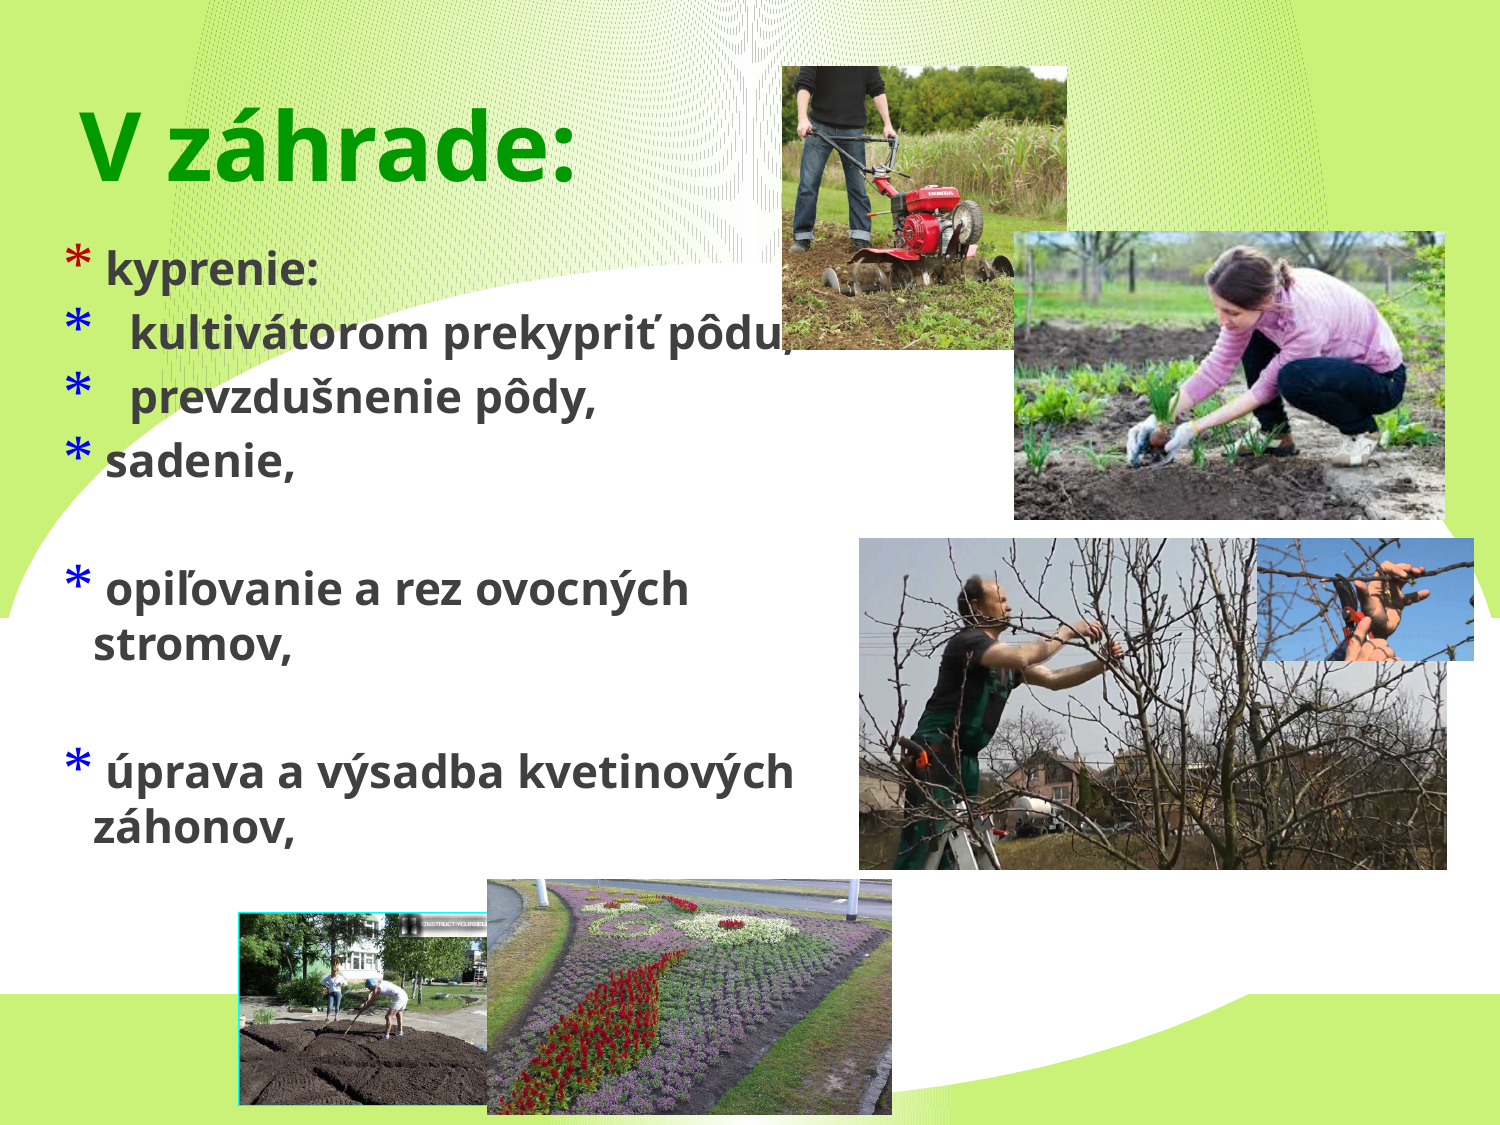

# V záhrade:
 kyprenie:
 kultivátorom prekypriť pôdu,
 prevzdušnenie pôdy,
 sadenie,
 opiľovanie a rez ovocných stromov,
 úprava a výsadba kvetinových záhonov,